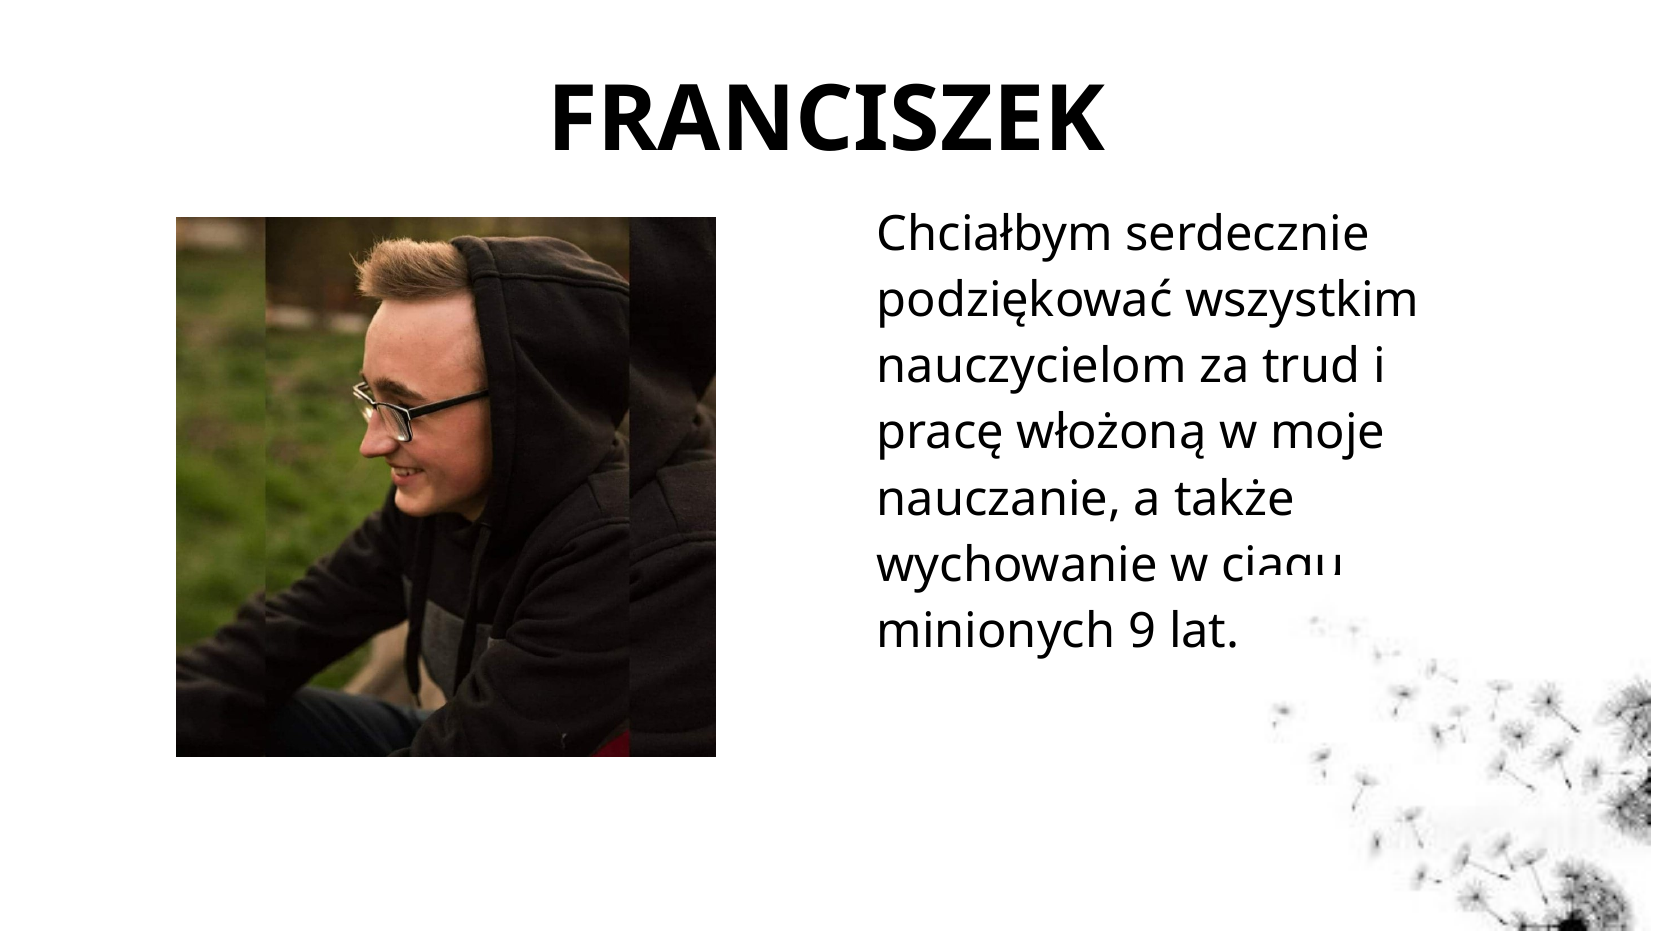

# FRANCISZEK
Chciałbym serdecznie podziękować wszystkim nauczycielom za trud i pracę włożoną w moje nauczanie, a także wychowanie w ciągu minionych 9 lat.